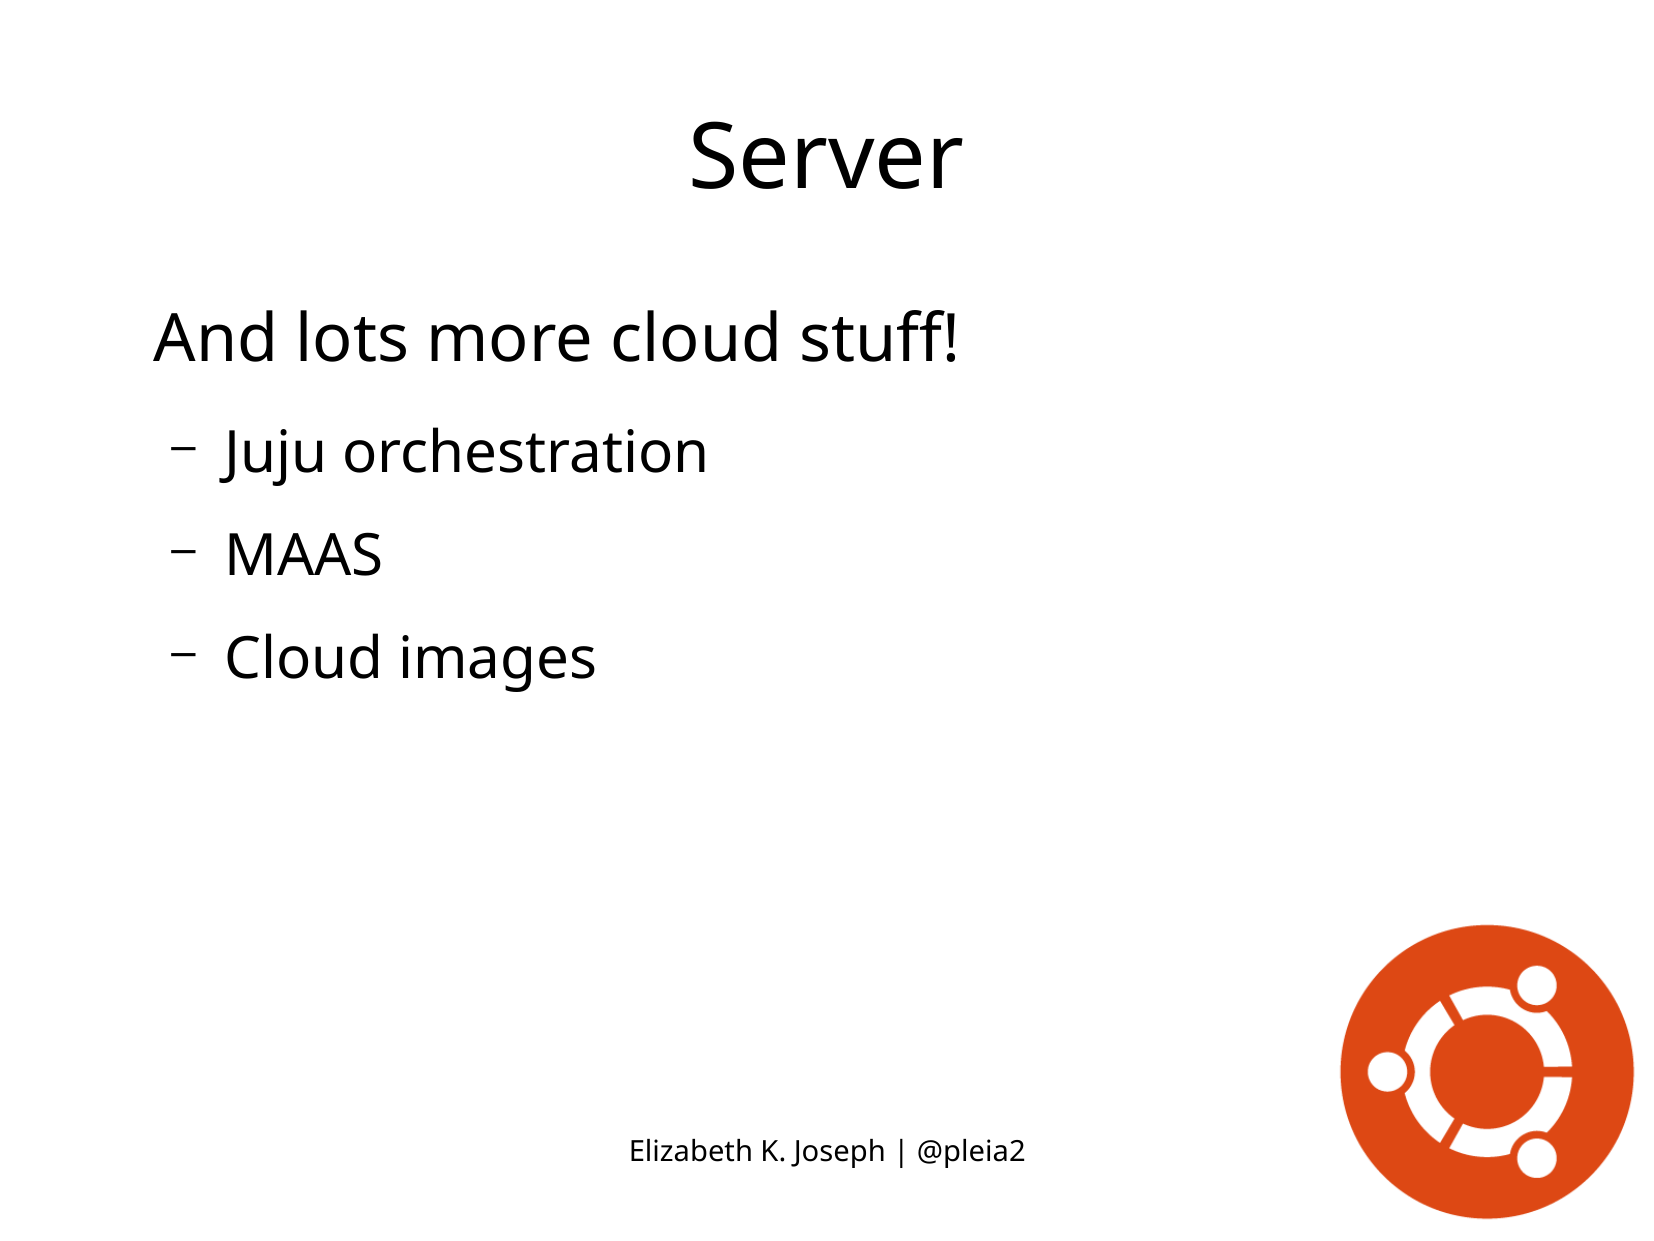

# Server
And lots more cloud stuff!
Juju orchestration
MAAS
Cloud images
Elizabeth K. Joseph | @pleia2